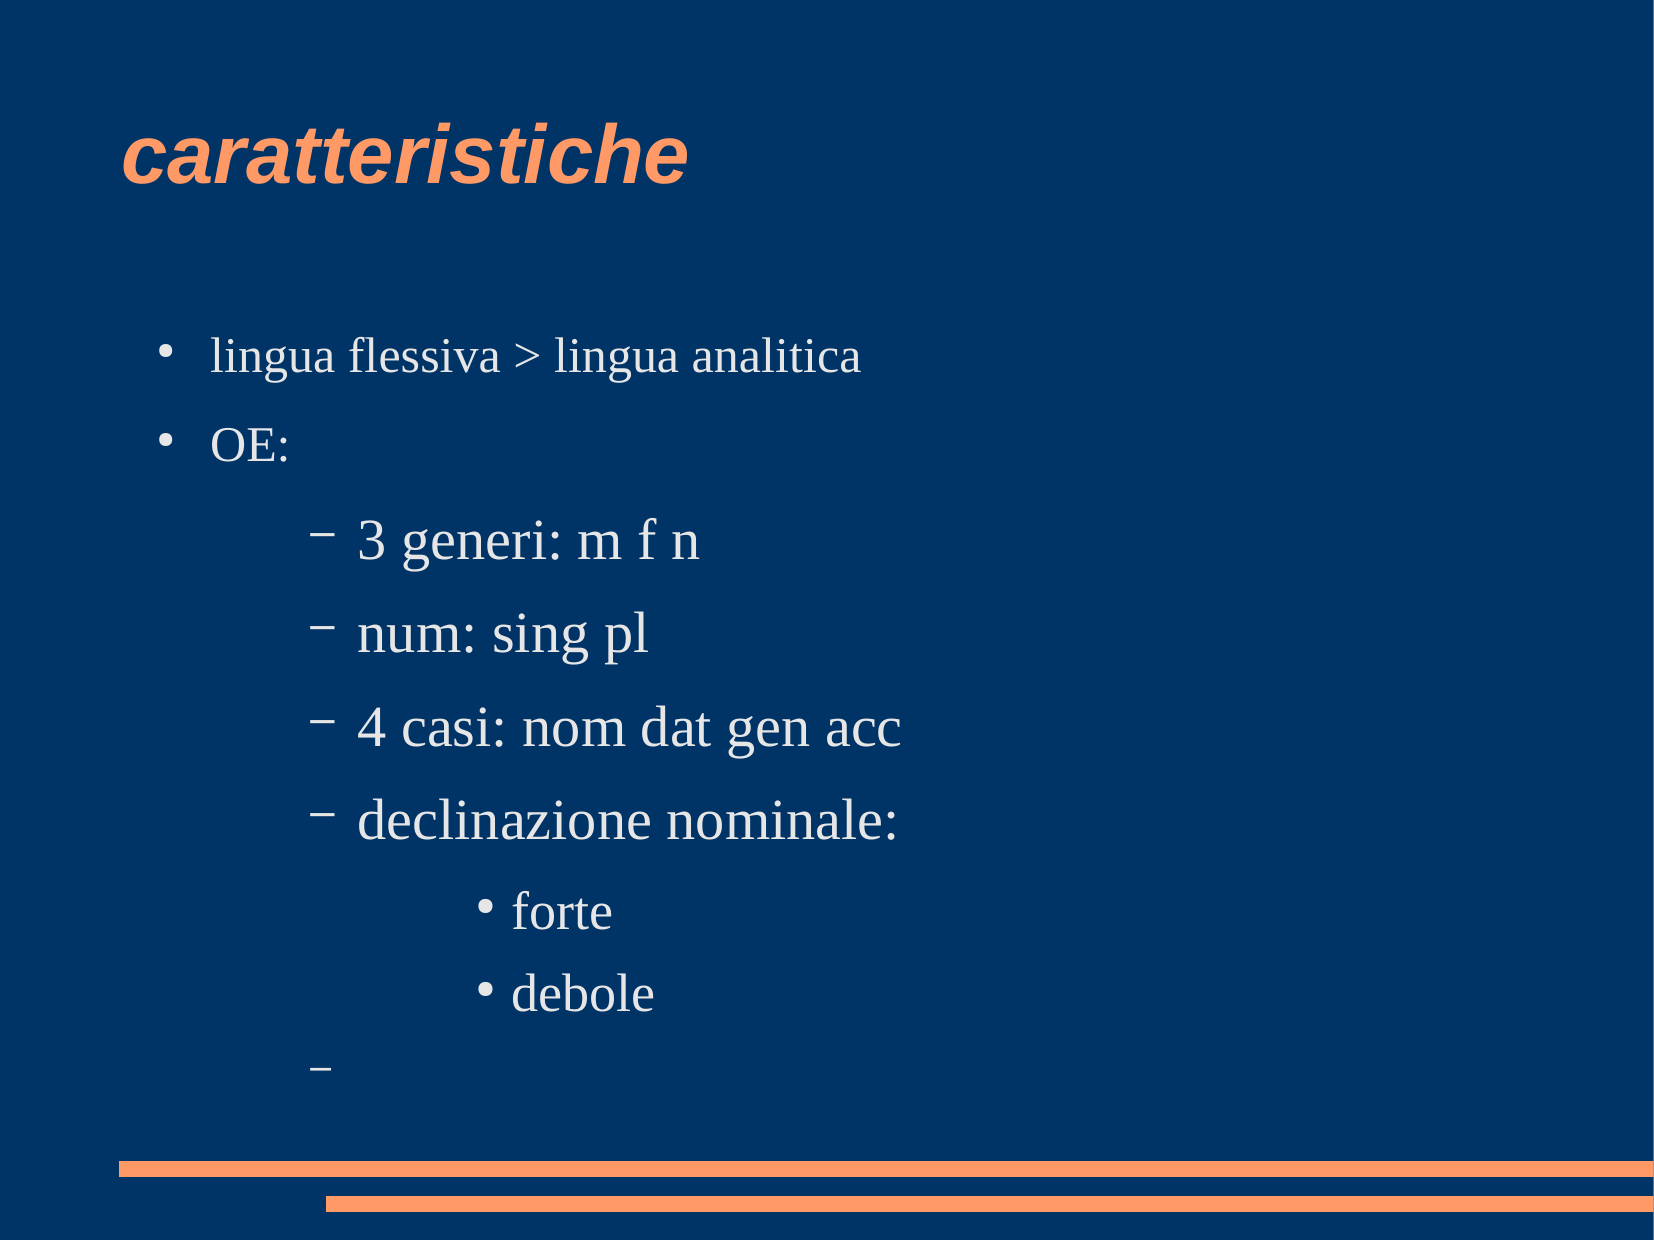

# caratteristiche
lingua flessiva > lingua analitica
OE:
3 generi: m f n
num: sing pl
4 casi: nom dat gen acc
declinazione nominale:
forte
debole